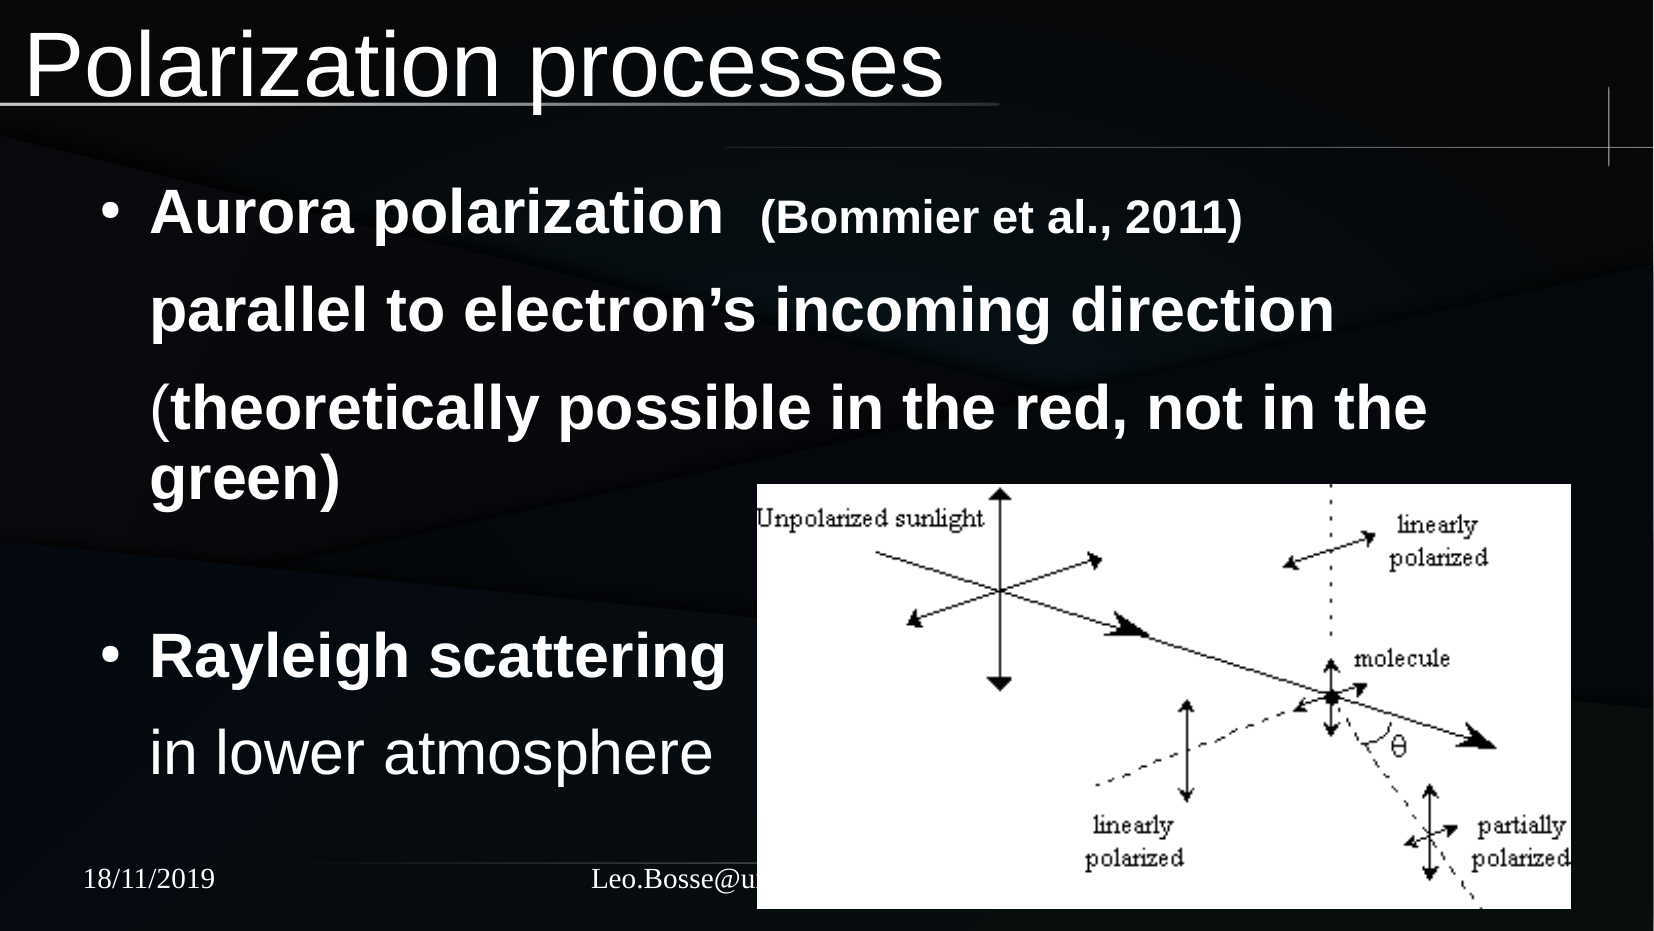

# Polarization processes
Aurora polarization (Bommier et al., 2011)
parallel to electron’s incoming direction
(theoretically possible in the red, not in the green)
Rayleigh scattering
in lower atmosphere
11/06/2019
Leo.Bosse@univ-grenoble-alpes.fr
4